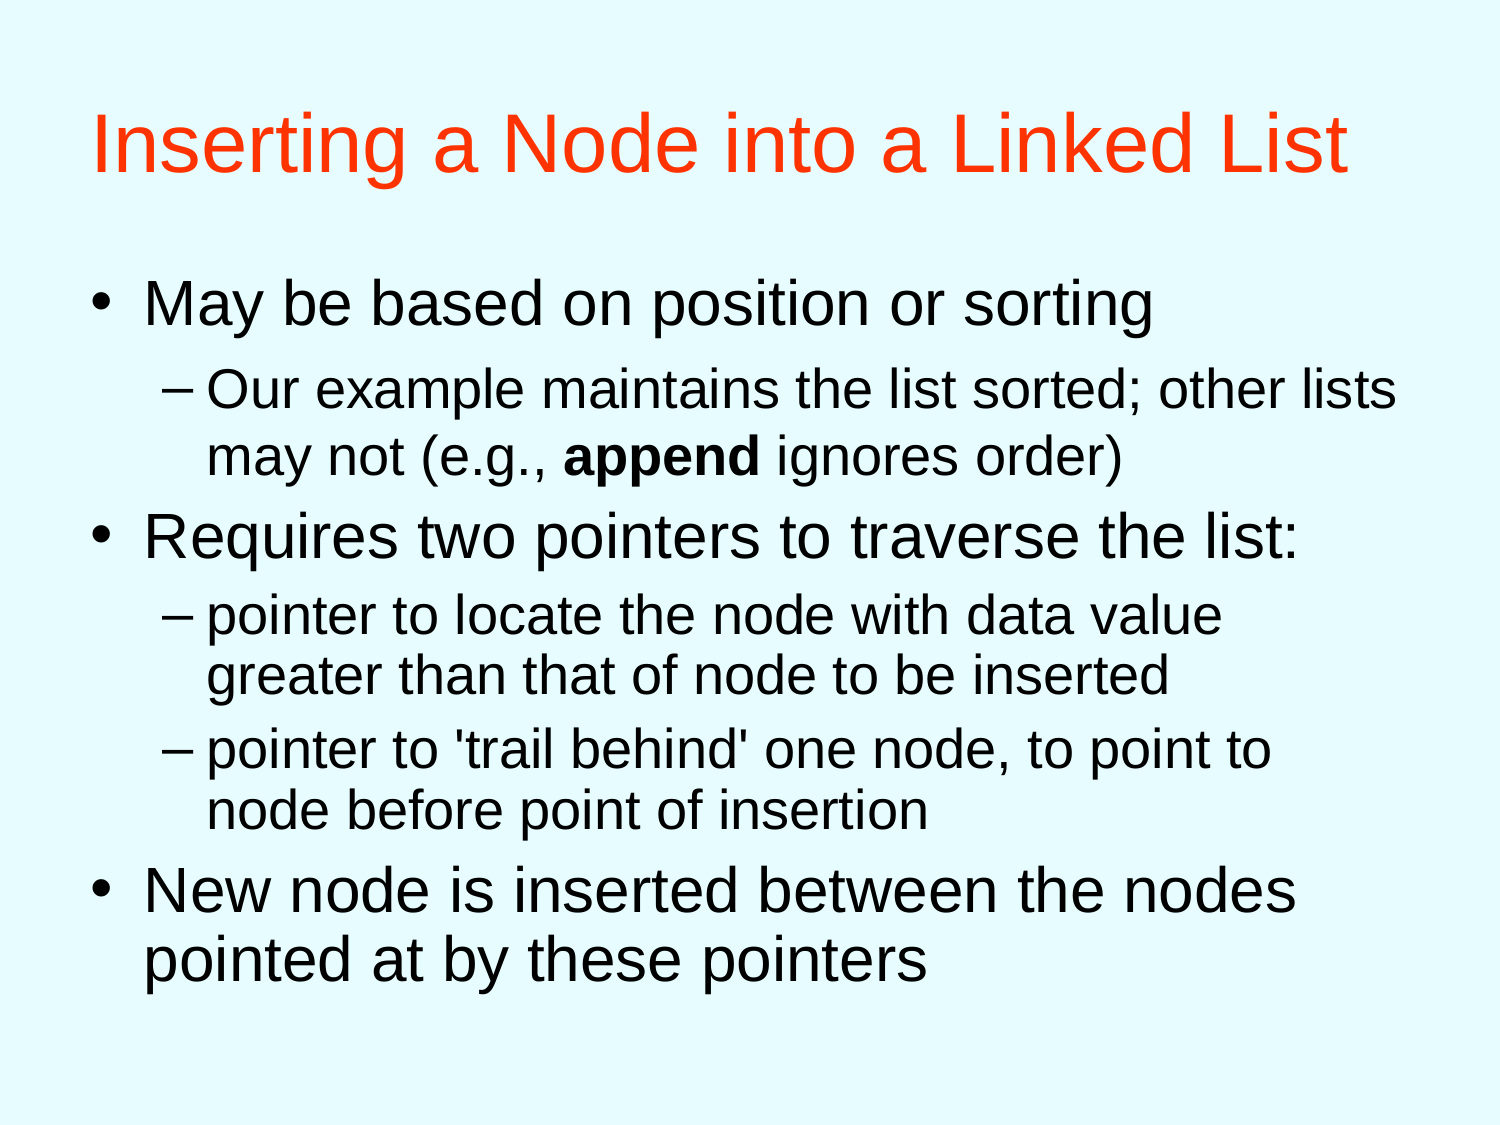

# Inserting a Node into a Linked List
May be based on position or sorting
Our example maintains the list sorted; other lists may not (e.g., append ignores order)
Requires two pointers to traverse the list:
pointer to locate the node with data value greater than that of node to be inserted
pointer to 'trail behind' one node, to point to node before point of insertion
New node is inserted between the nodes pointed at by these pointers